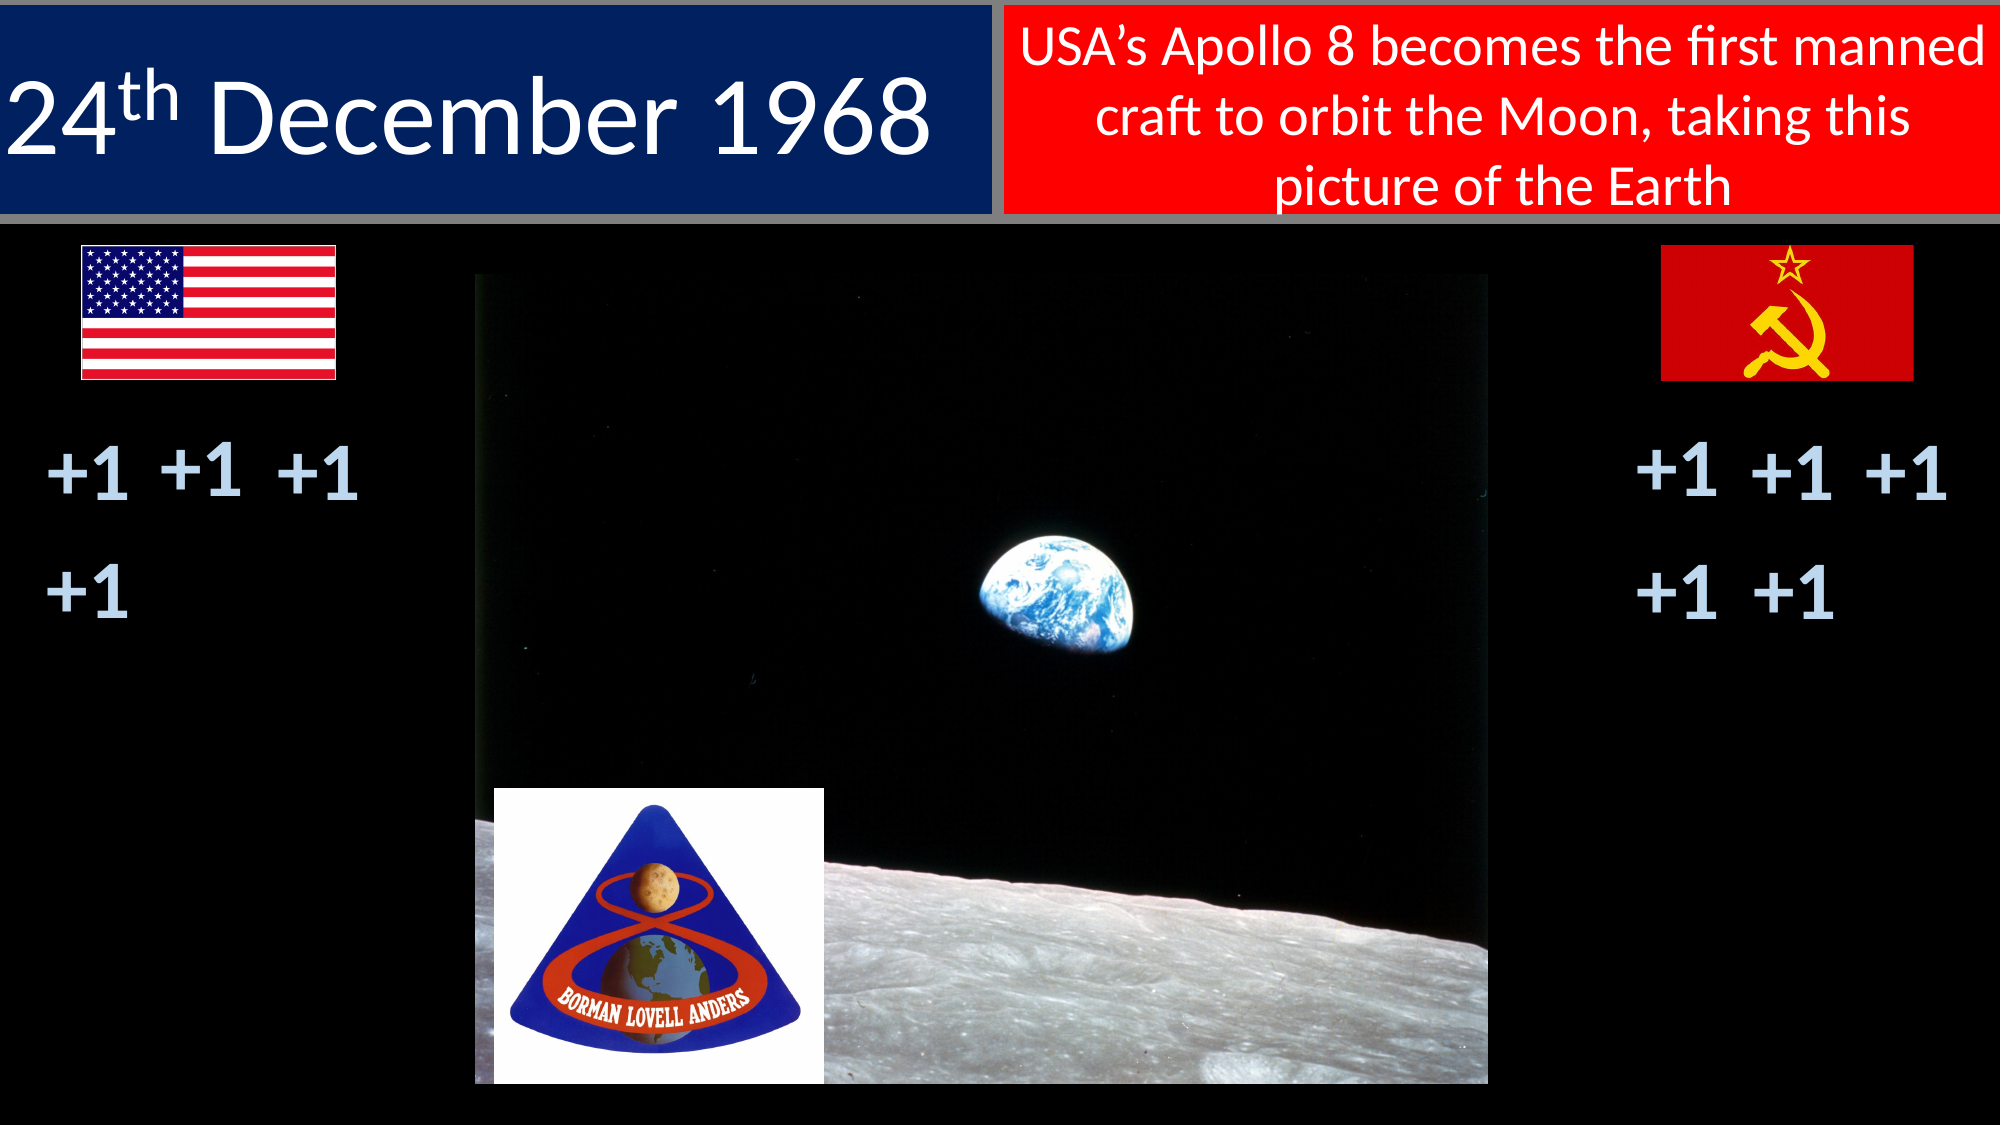

24th December 1968
USA’s Apollo 8 becomes the first manned craft to orbit the Moon, taking this picture of the Earth
+1
+1
+1
+1
+1
+1
+1
+1
+1